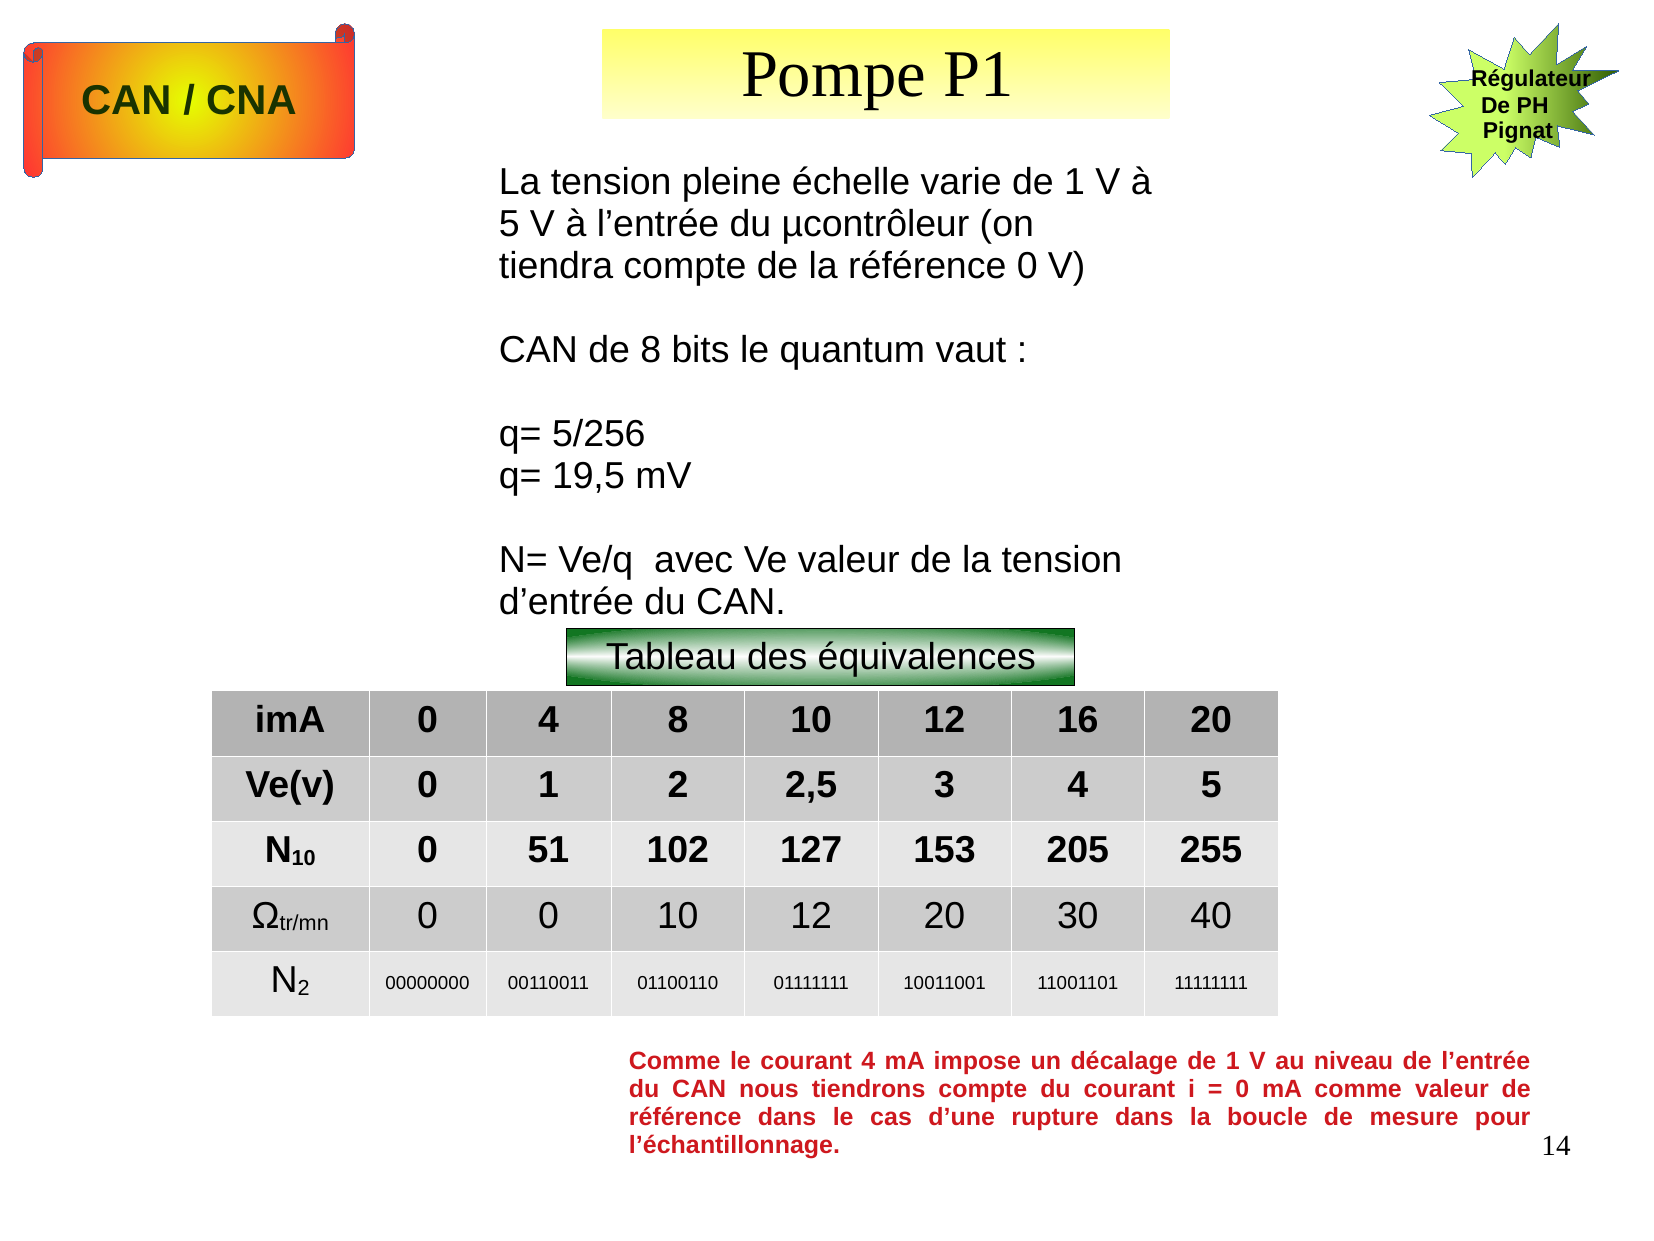

Régulateur
De PH
 Pignat
CAN / CNA
Pompe P1
La tension pleine échelle varie de 1 V à 5 V à l’entrée du µcontrôleur (on tiendra compte de la référence 0 V)
CAN de 8 bits le quantum vaut :
q= 5/256
q= 19,5 mV
N= Ve/q avec Ve valeur de la tension d’entrée du CAN.
Tableau des équivalences
| imA | 0 | 4 | 8 | 10 | 12 | 16 | 20 |
| --- | --- | --- | --- | --- | --- | --- | --- |
| Ve(v) | 0 | 1 | 2 | 2,5 | 3 | 4 | 5 |
| N10 | 0 | 51 | 102 | 127 | 153 | 205 | 255 |
| Ωtr/mn | 0 | 0 | 10 | 12 | 20 | 30 | 40 |
| N2 | 00000000 | 00110011 | 01100110 | 01111111 | 10011001 | 11001101 | 11111111 |
Comme le courant 4 mA impose un décalage de 1 V au niveau de l’entrée du CAN nous tiendrons compte du courant i = 0 mA comme valeur de référence dans le cas d’une rupture dans la boucle de mesure pour l’échantillonnage.
14